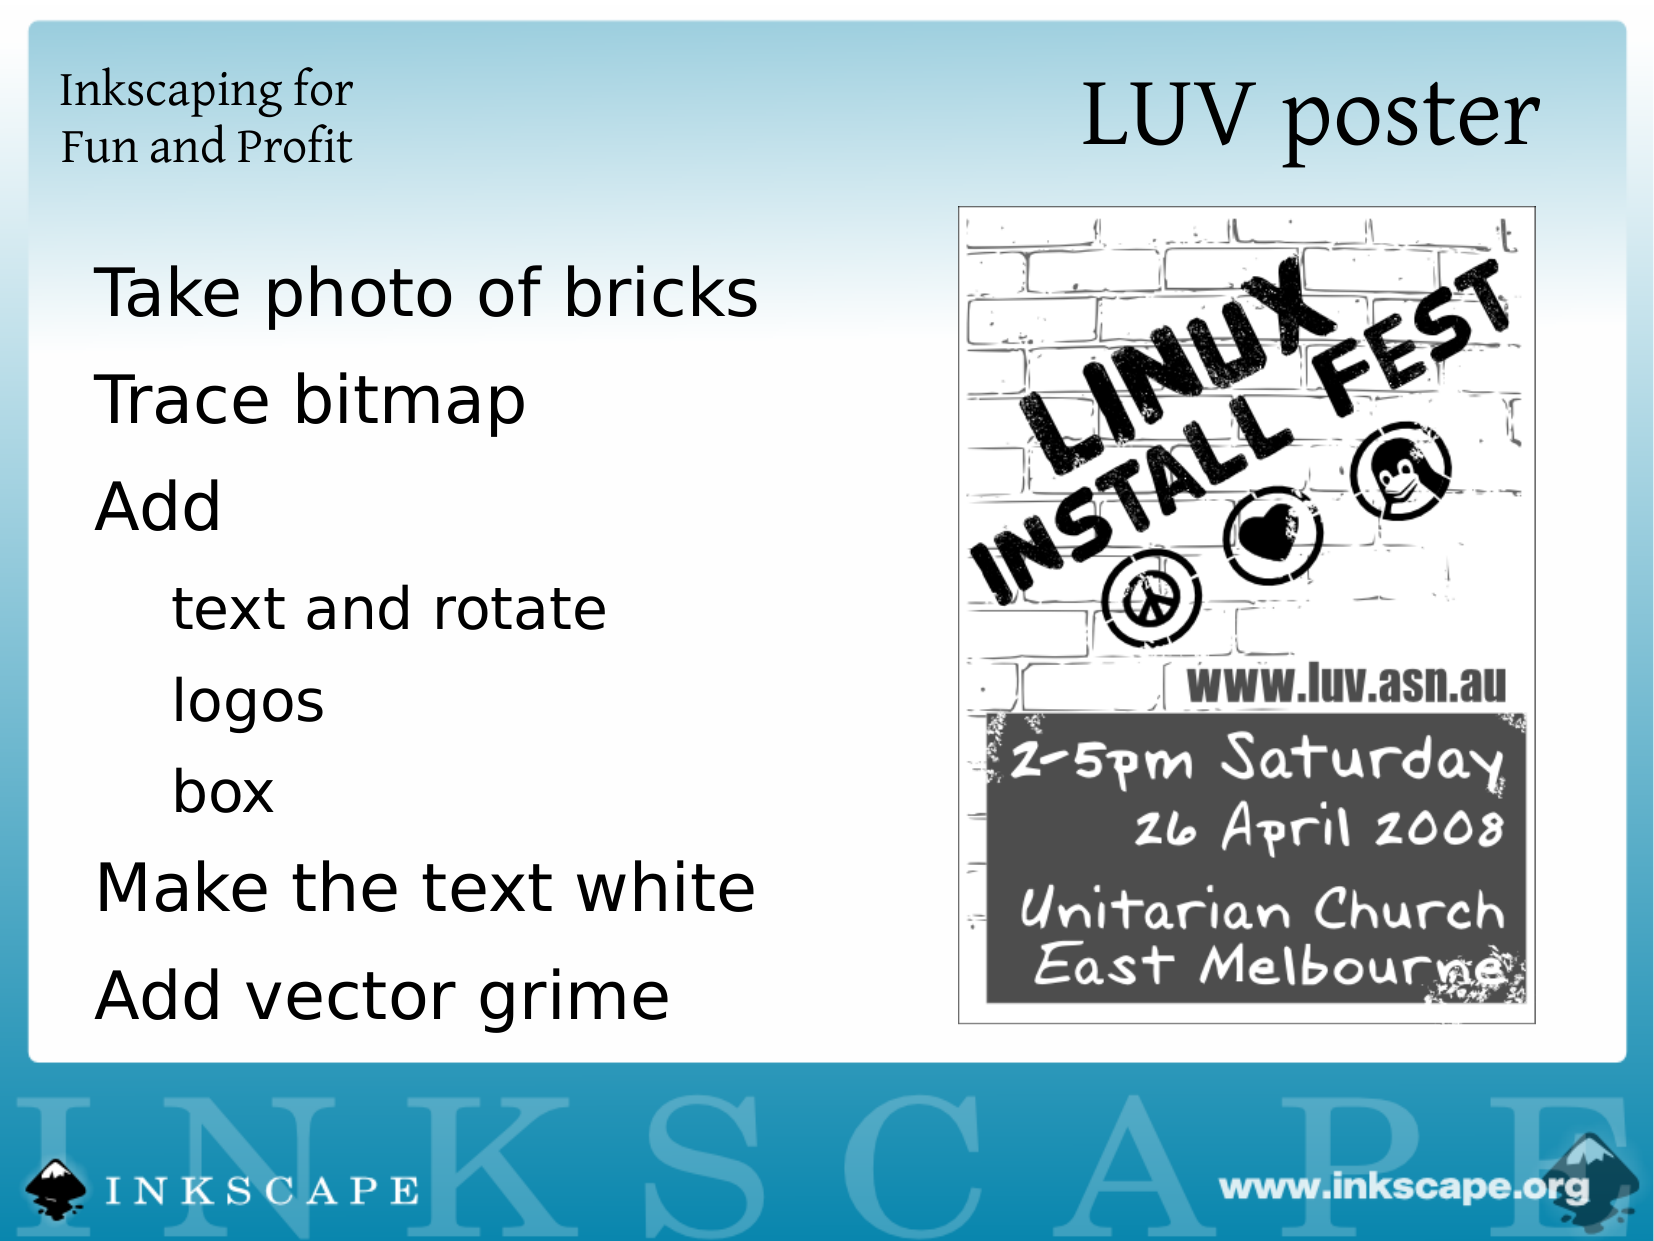

# LUV poster
Inkscaping for
Fun and Profit
Take photo of bricks
Trace bitmap
Add
text and rotate
logos
box
Make the text white
Add vector grime